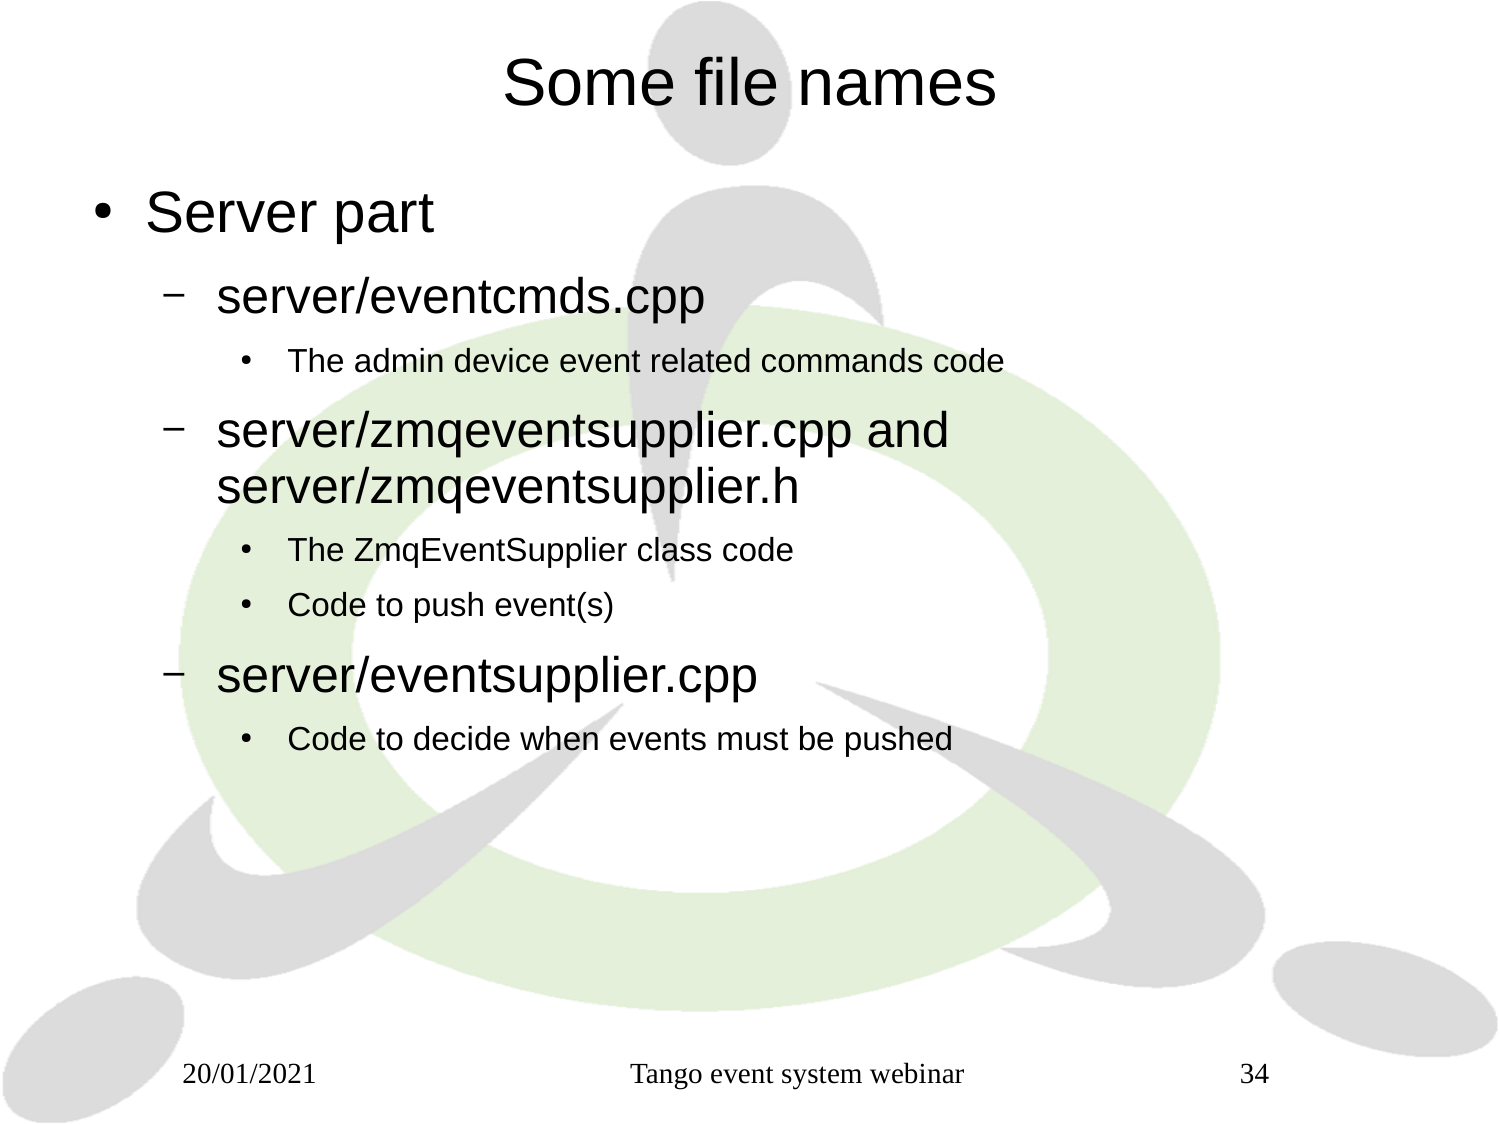

# Some file names
Server part
server/eventcmds.cpp
The admin device event related commands code
server/zmqeventsupplier.cpp and server/zmqeventsupplier.h
The ZmqEventSupplier class code
Code to push event(s)
server/eventsupplier.cpp
Code to decide when events must be pushed
20/01/2021
Tango event system webinar
34